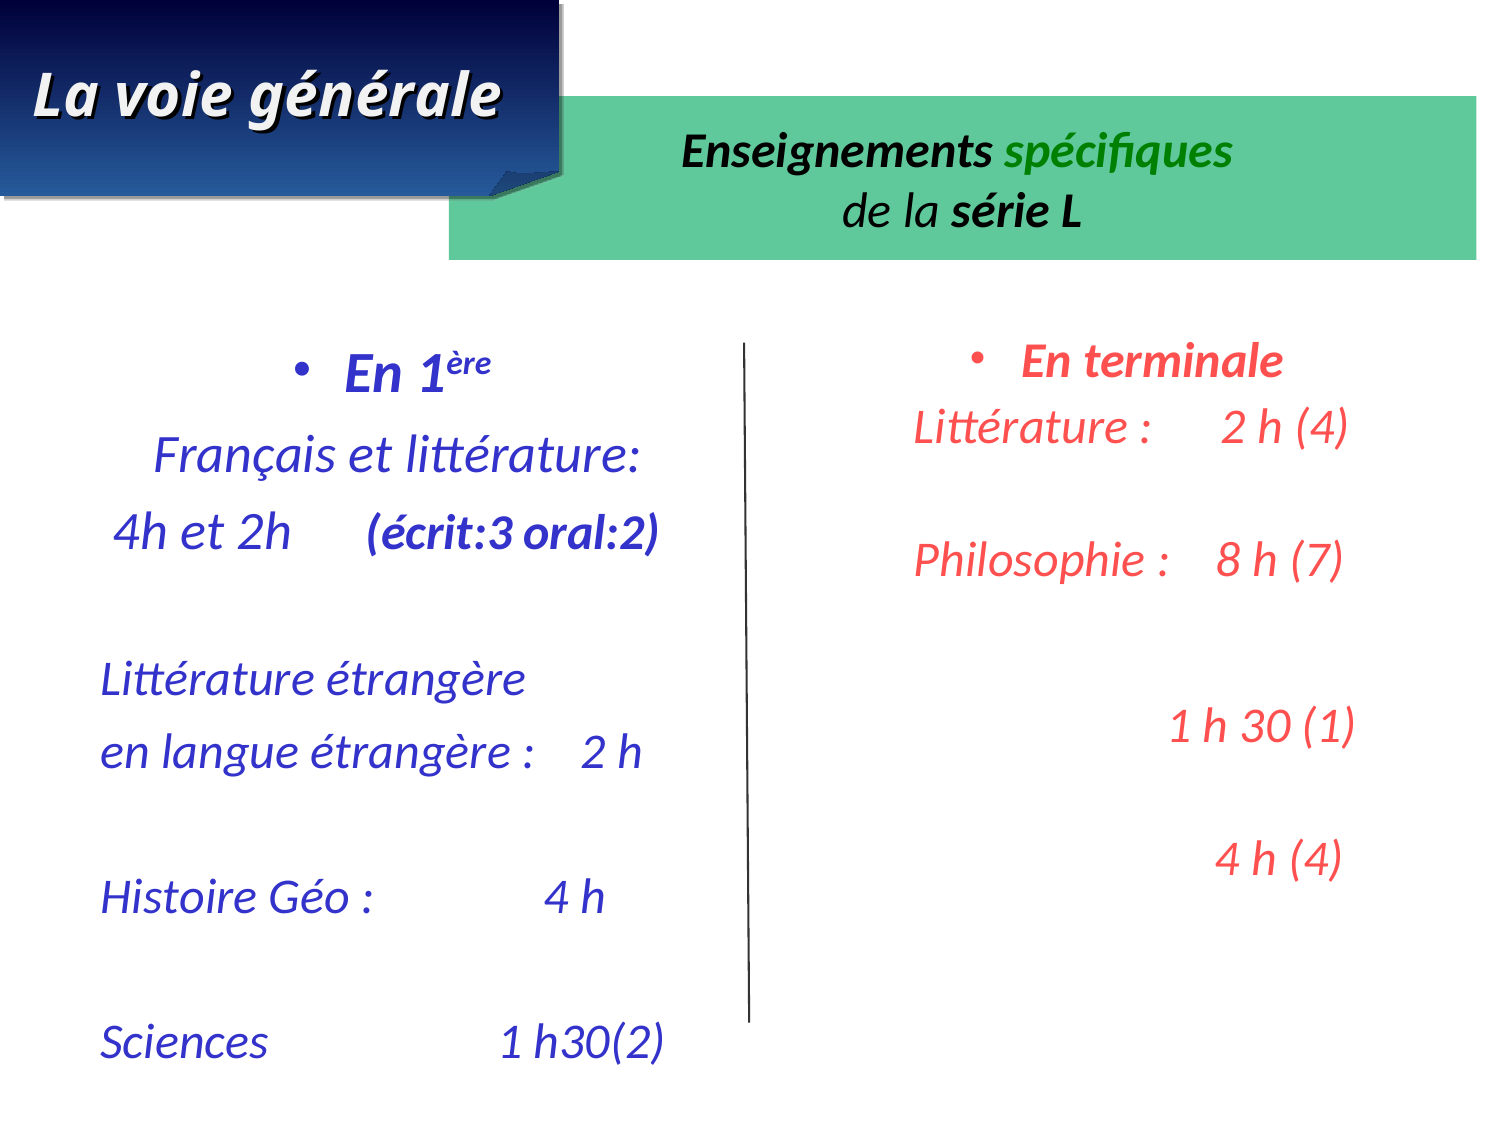

La voie générale
Enseignements spécifiques
de la série L
En 1ère
Français et littérature:
 4h et 2h (écrit:3 oral:2)
Littérature étrangère
en langue étrangère : 2 h
Histoire Géo : 4 h
Sciences 		 1 h30(2)
En terminale
 Littérature : 2 h (4)
 Philosophie : 8 h (7)
 1 h 30 (1)
 		 4 h (4)